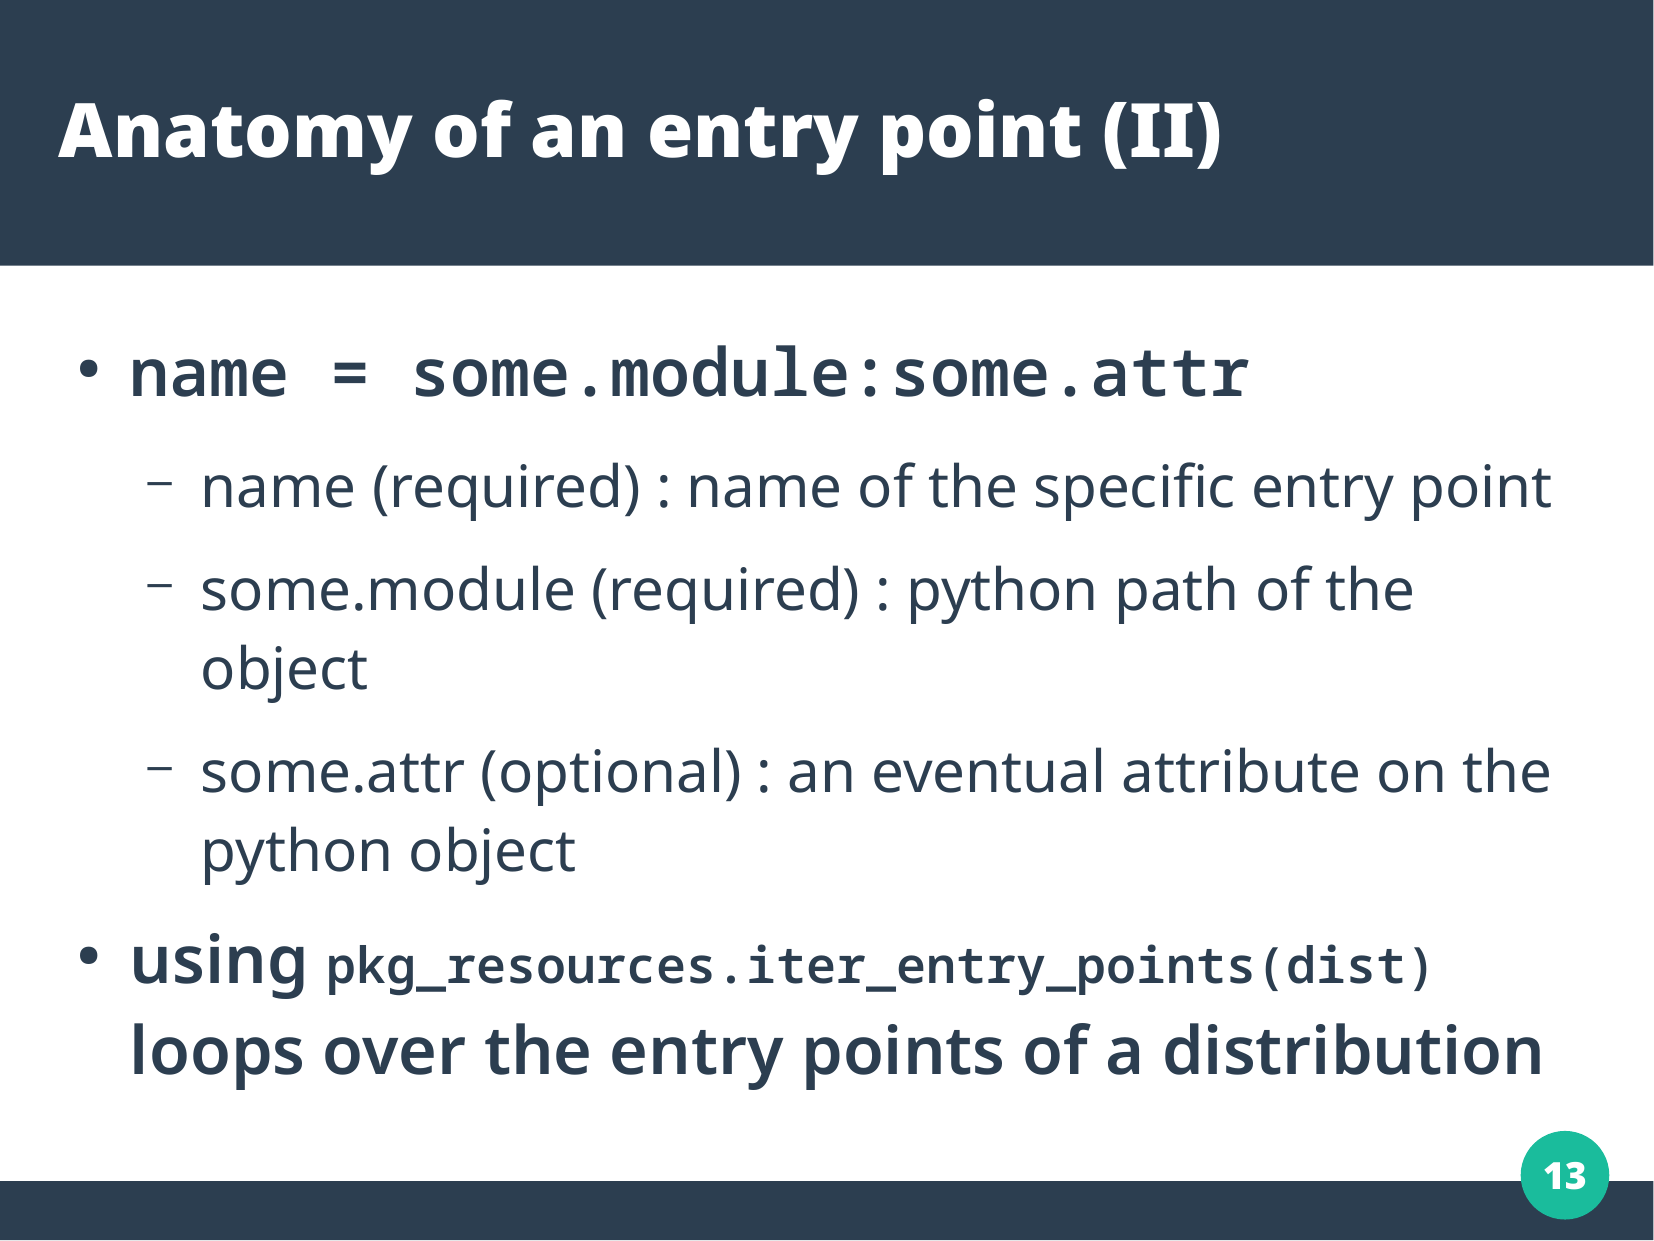

# Anatomy of an entry point (II)
name = some.module:some.attr
name (required) : name of the specific entry point
some.module (required) : python path of the object
some.attr (optional) : an eventual attribute on the python object
using pkg_resources.iter_entry_points(dist) loops over the entry points of a distribution
13